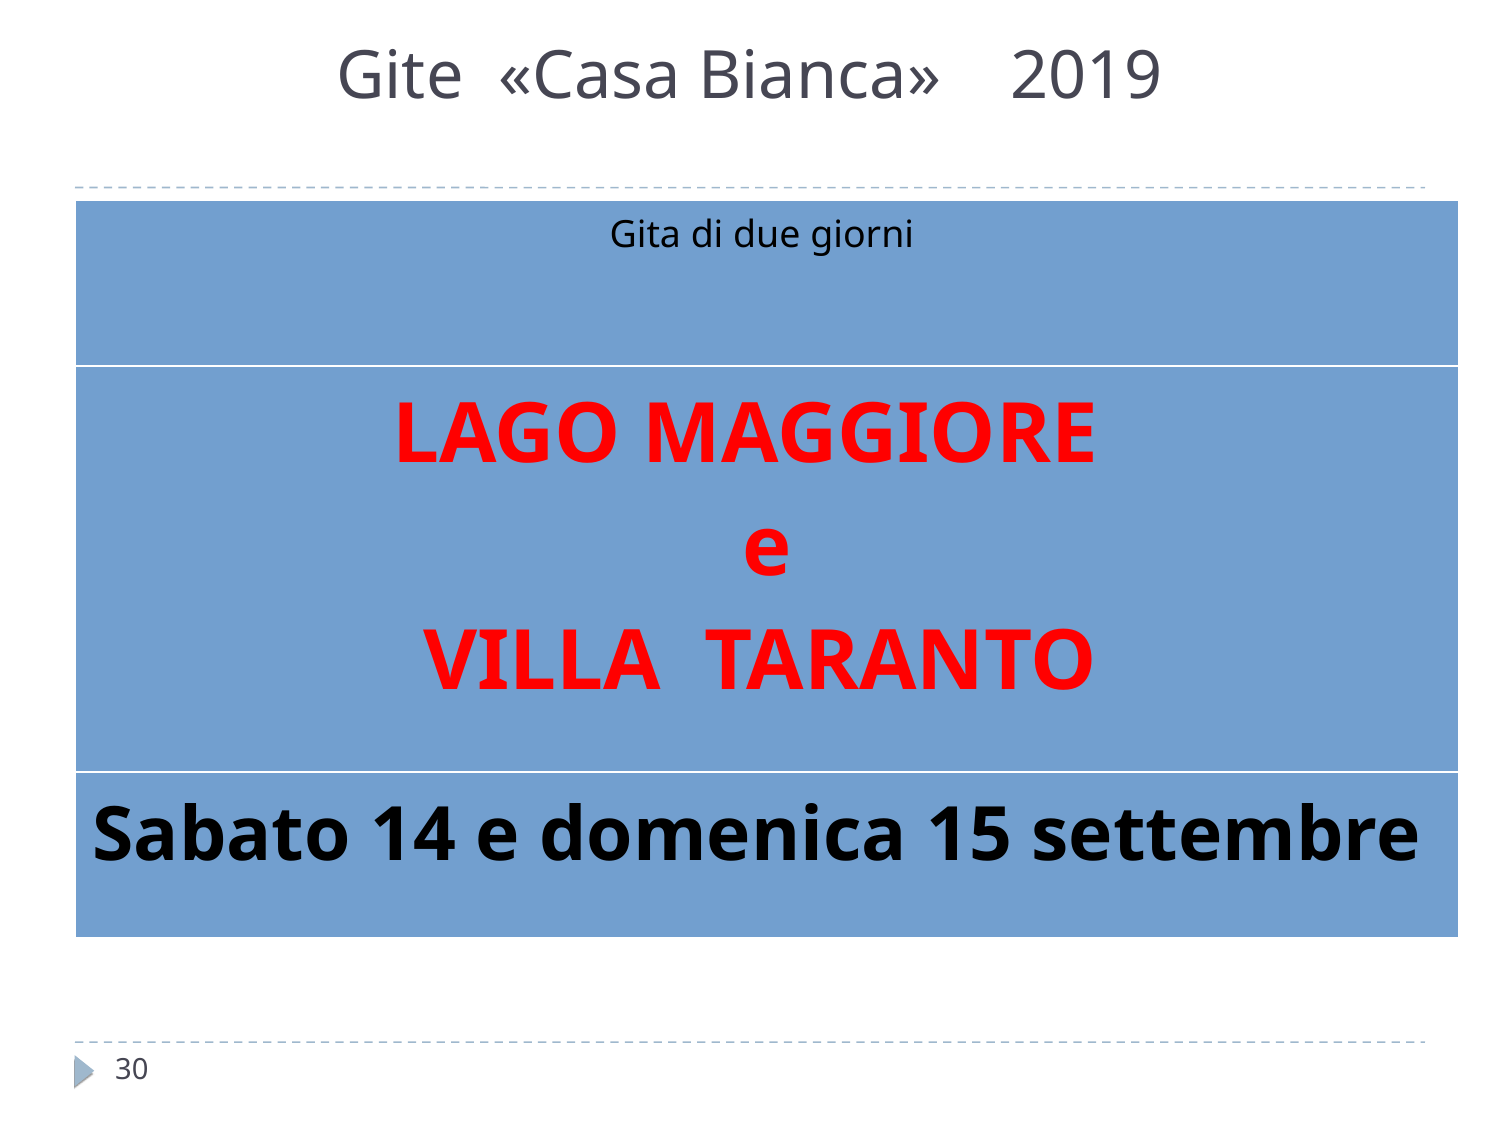

# Gite «Casa Bianca» 2019
| Gita di due giorni |
| --- |
| LAGO MAGGIORE e VILLA TARANTO |
| Sabato 14 e domenica 15 settembre |